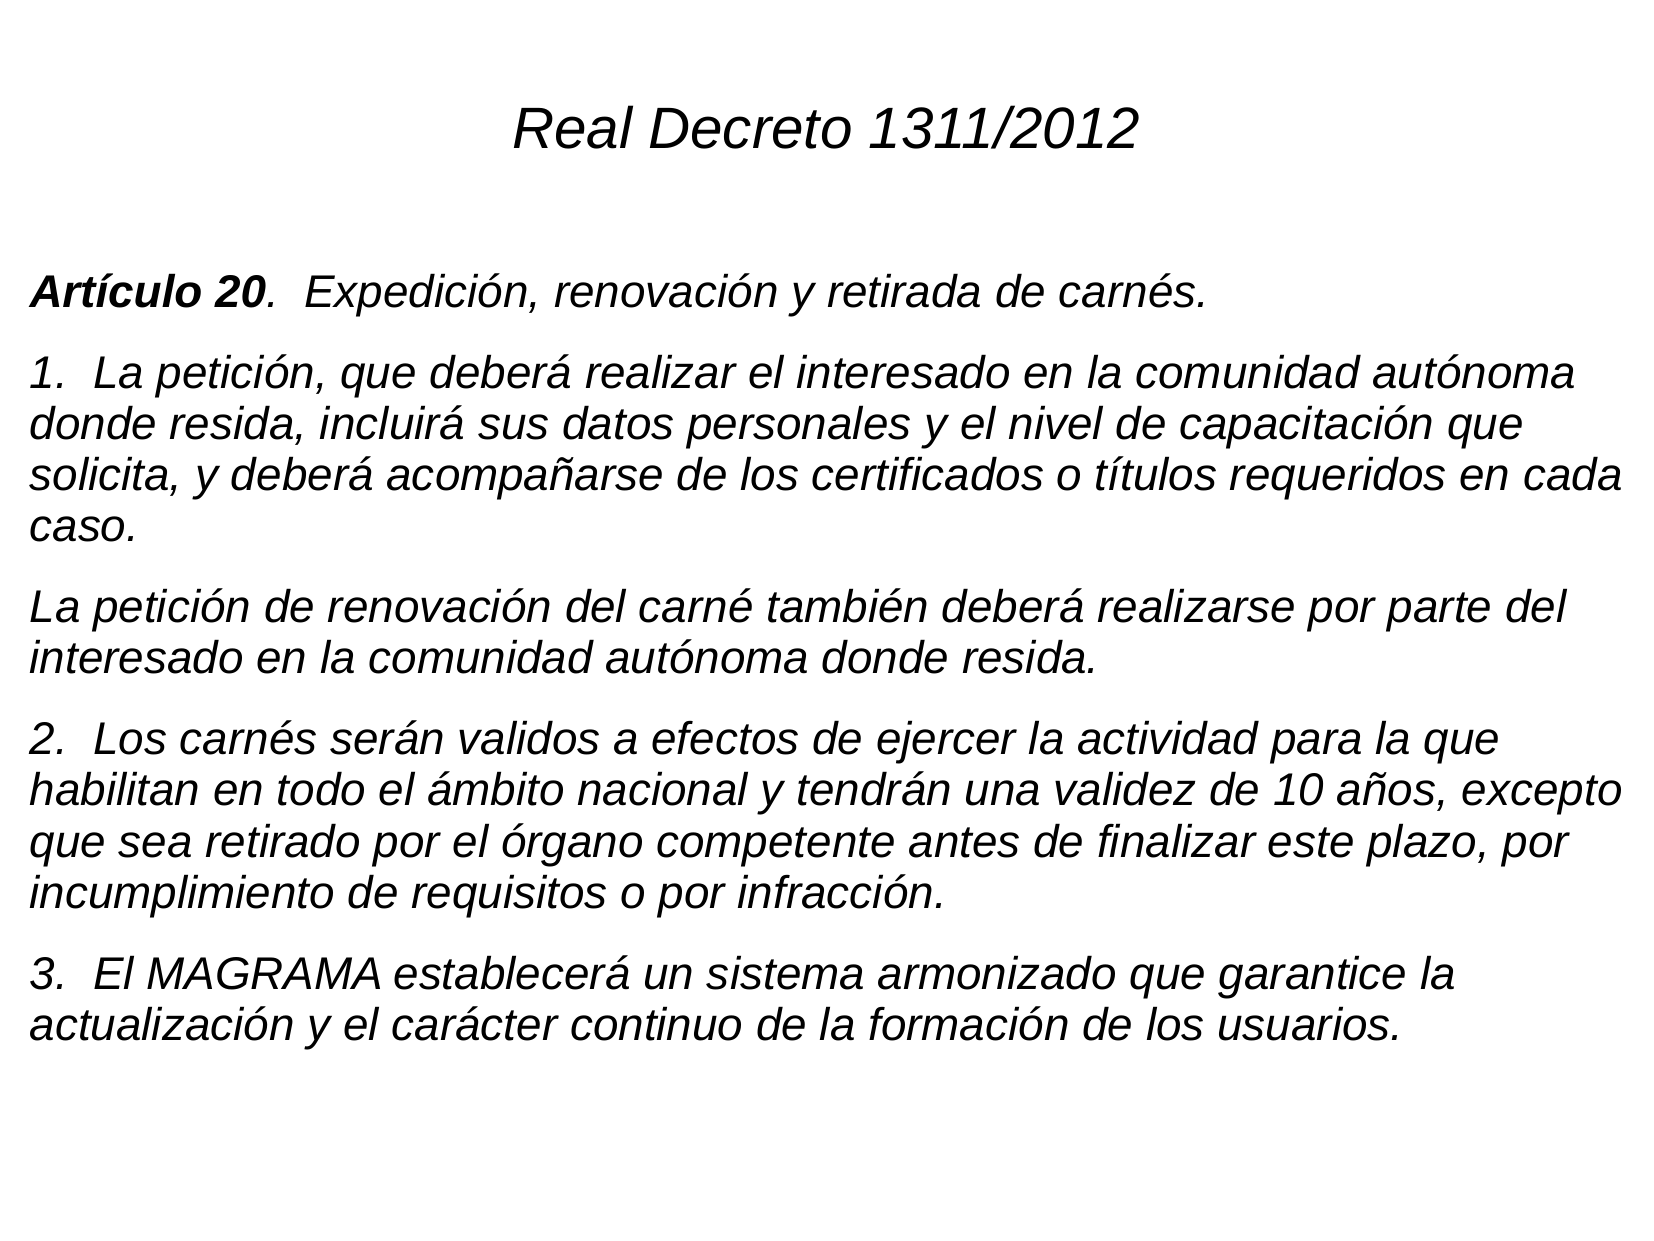

# Real Decreto 1311/2012
Artículo 20. Expedición, renovación y retirada de carnés.
1. La petición, que deberá realizar el interesado en la comunidad autónoma donde resida, incluirá sus datos personales y el nivel de capacitación que solicita, y deberá acompañarse de los certificados o títulos requeridos en cada caso.
La petición de renovación del carné también deberá realizarse por parte del interesado en la comunidad autónoma donde resida.
2. Los carnés serán validos a efectos de ejercer la actividad para la que habilitan en todo el ámbito nacional y tendrán una validez de 10 años, excepto que sea retirado por el órgano competente antes de finalizar este plazo, por incumplimiento de requisitos o por infracción.
3. El MAGRAMA establecerá un sistema armonizado que garantice la actualización y el carácter continuo de la formación de los usuarios.